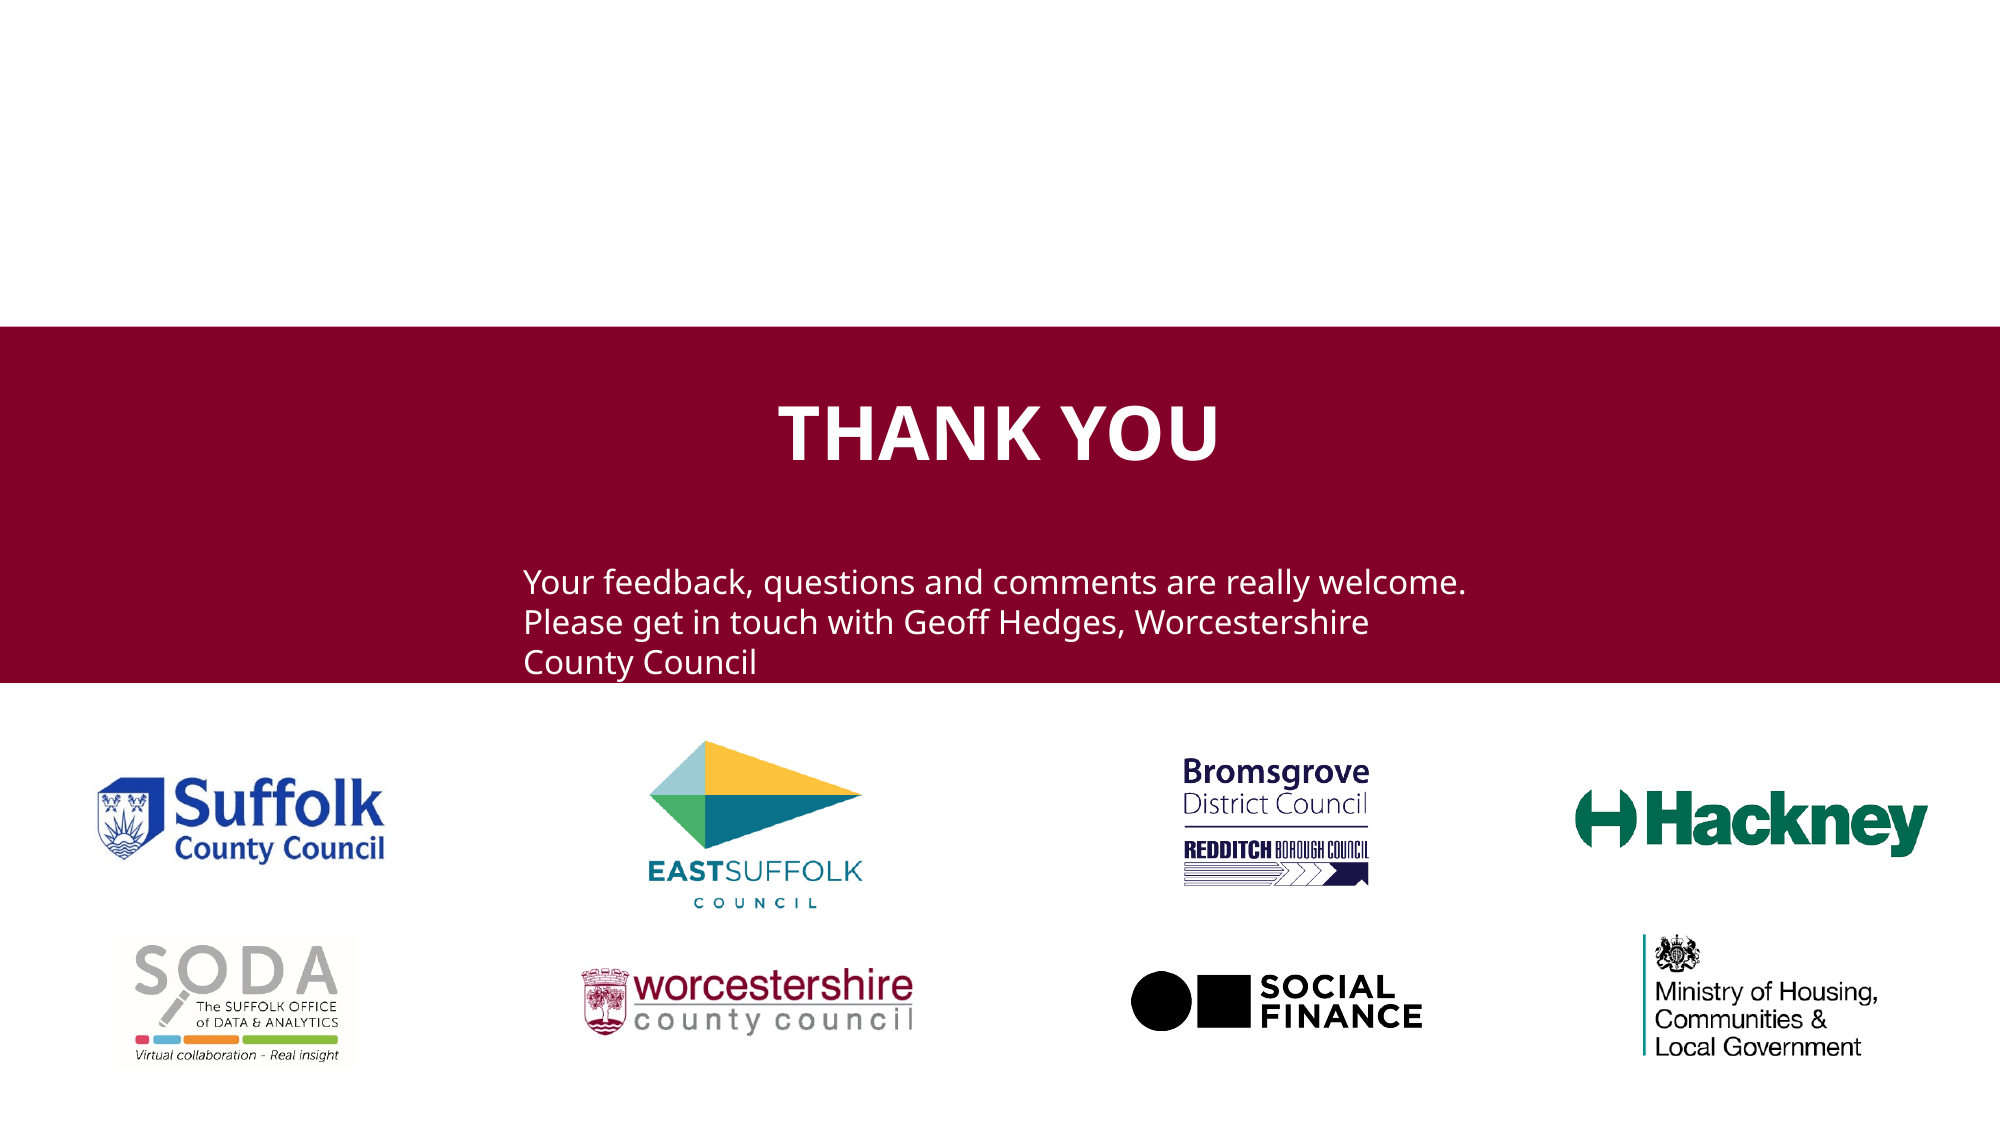

# THANK YOU
Your feedback, questions and comments are really welcome. Please get in touch with Geoff Hedges, Worcestershire County Council